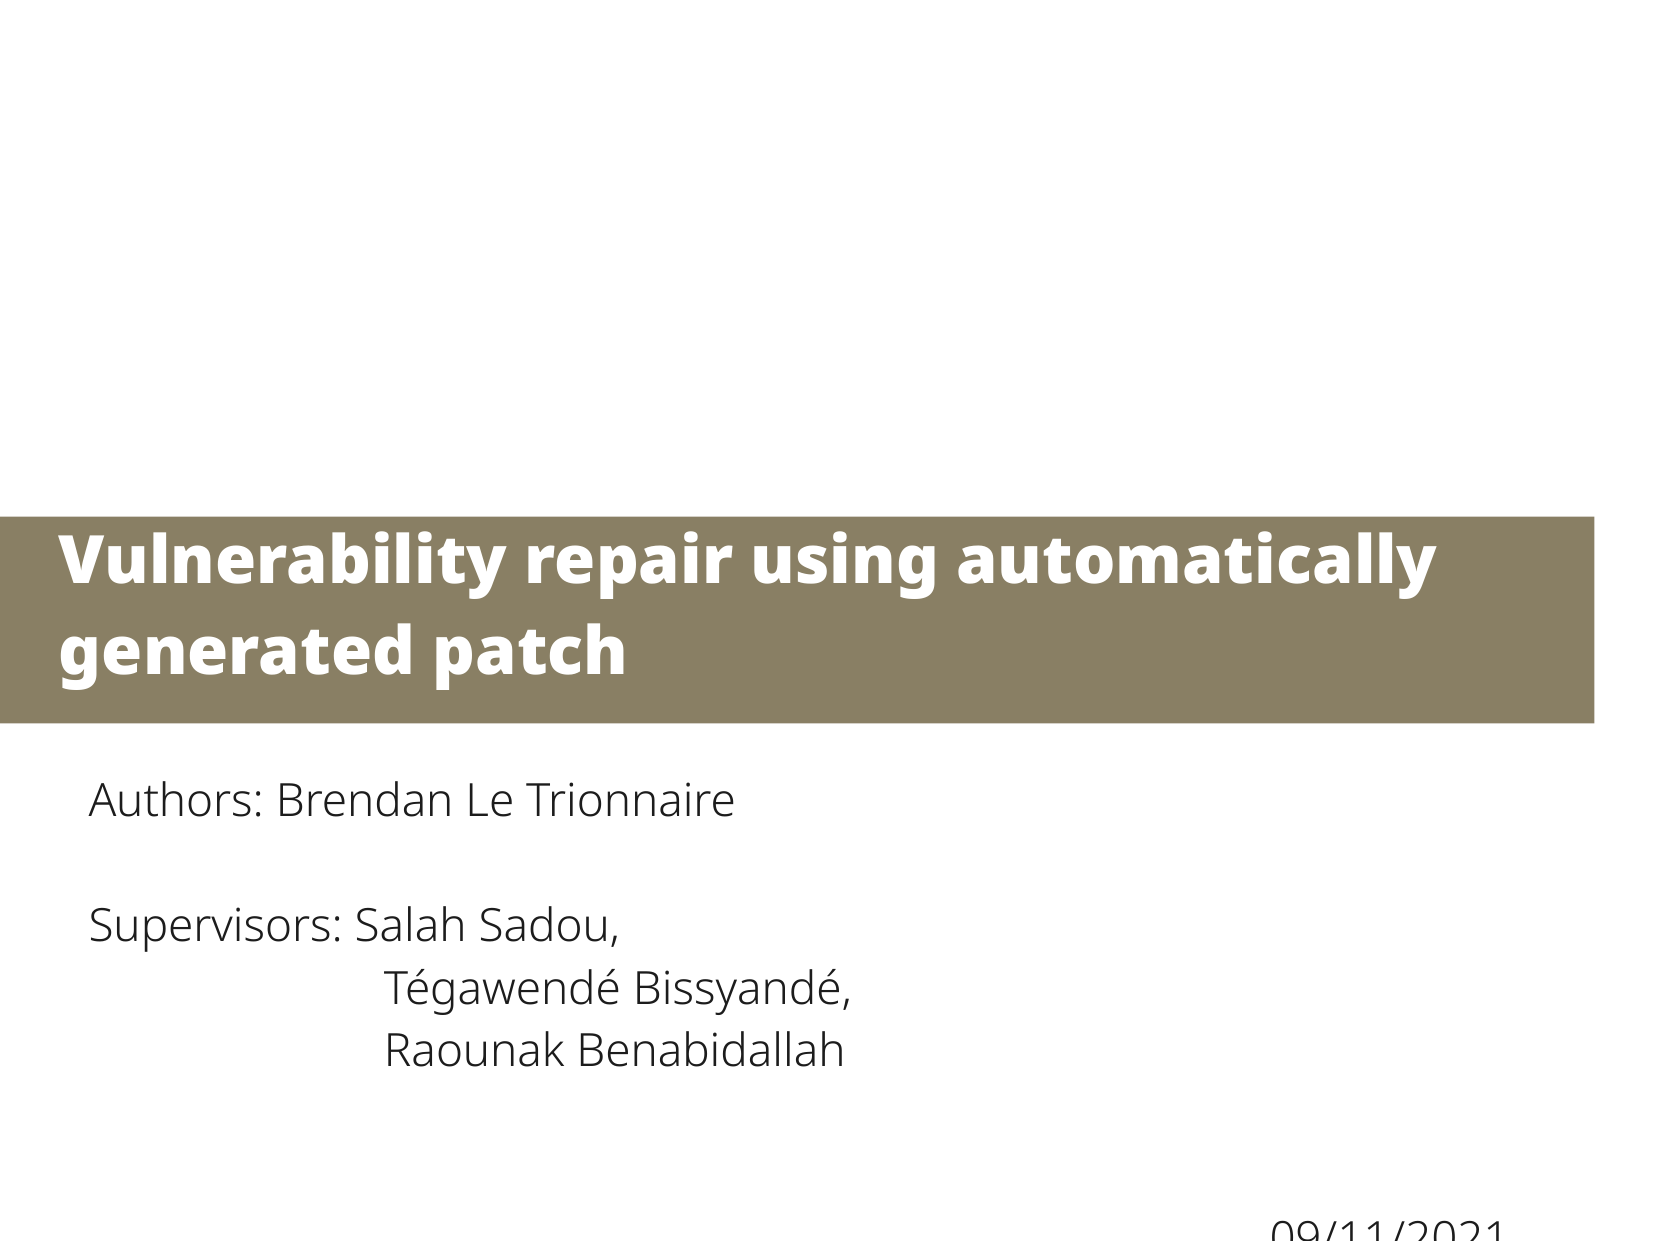

# Vulnerability repair using automatically generated patch
Authors: Brendan Le Trionnaire
Supervisors: Salah Sadou,
				Tégawendé Bissyandé,
				Raounak Benabidallah
																09/11/2021